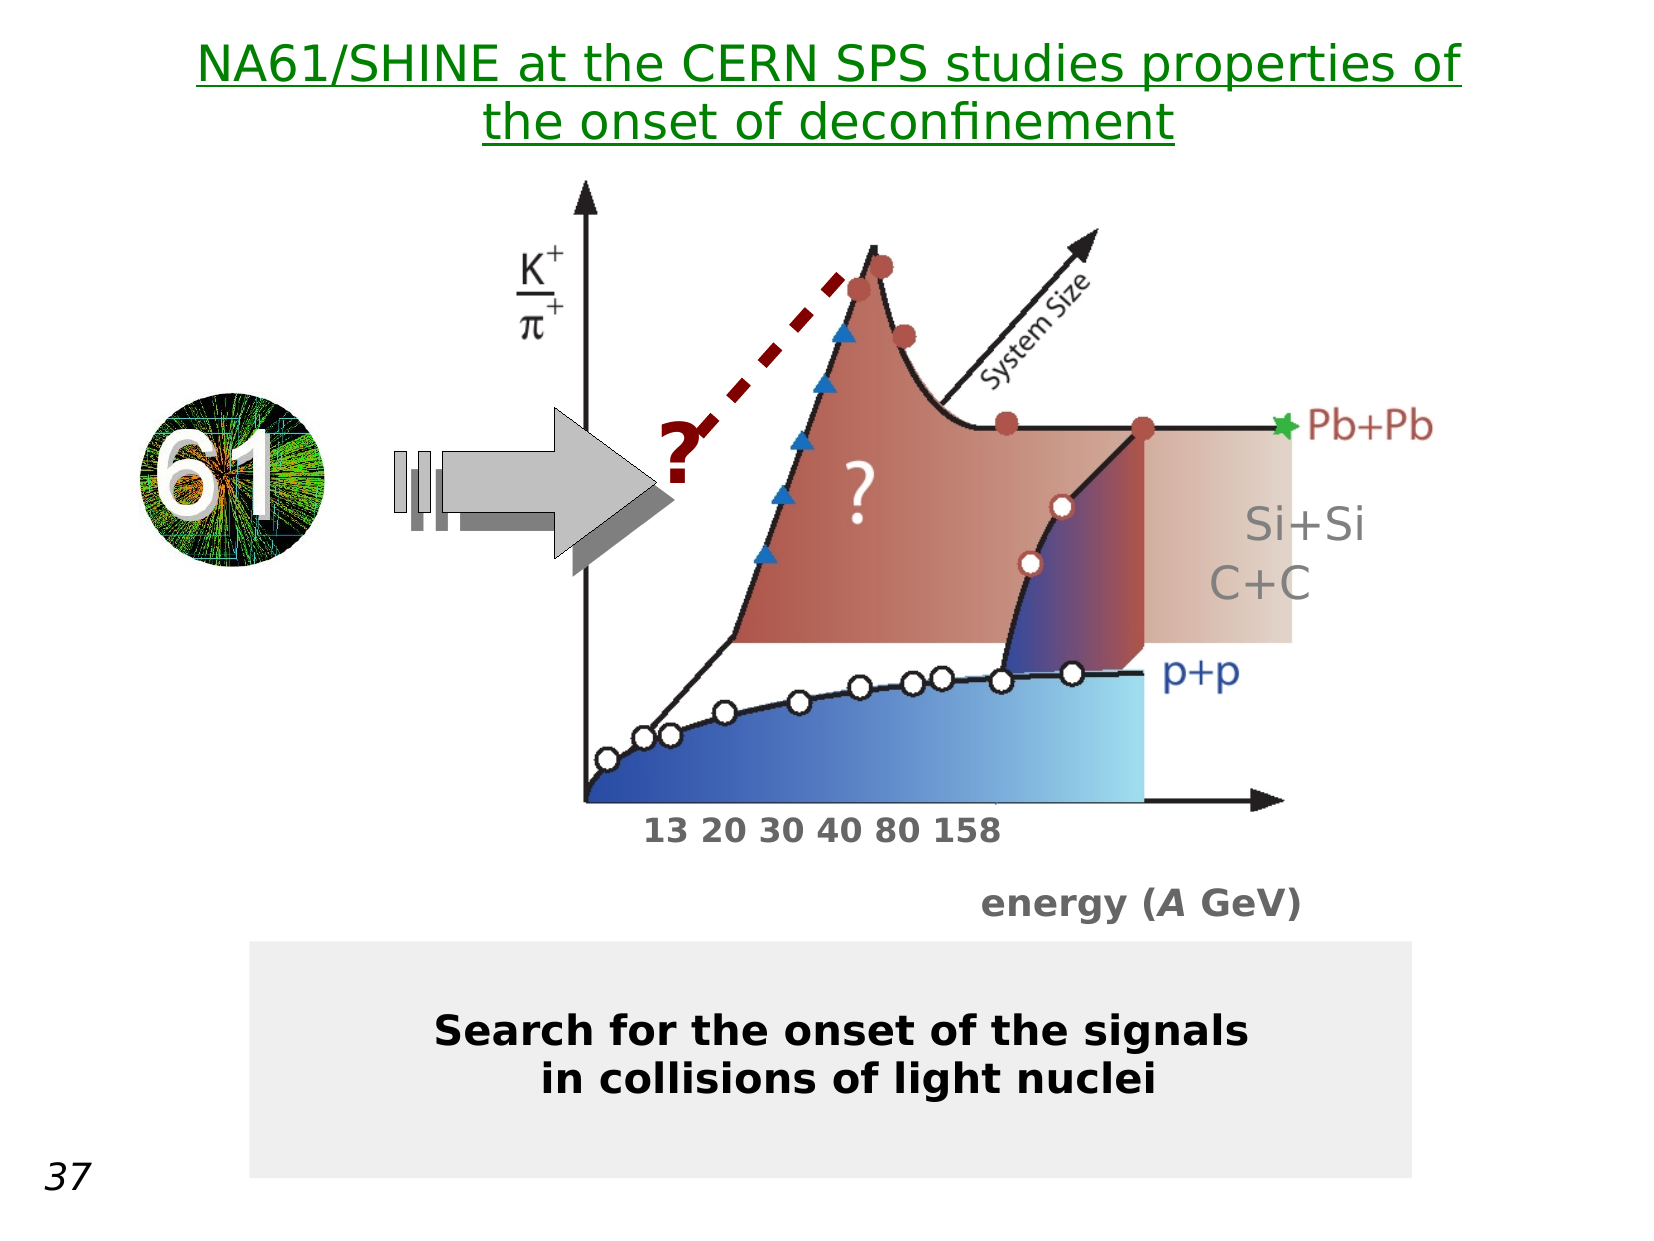

NA61/SHINE at the CERN SPS studies properties of
the onset of deconfinement
?
Si+Si
C+C
13 20 30 40 80 158
energy (A GeV)
Search for the onset of the signals
in collisions of light nuclei